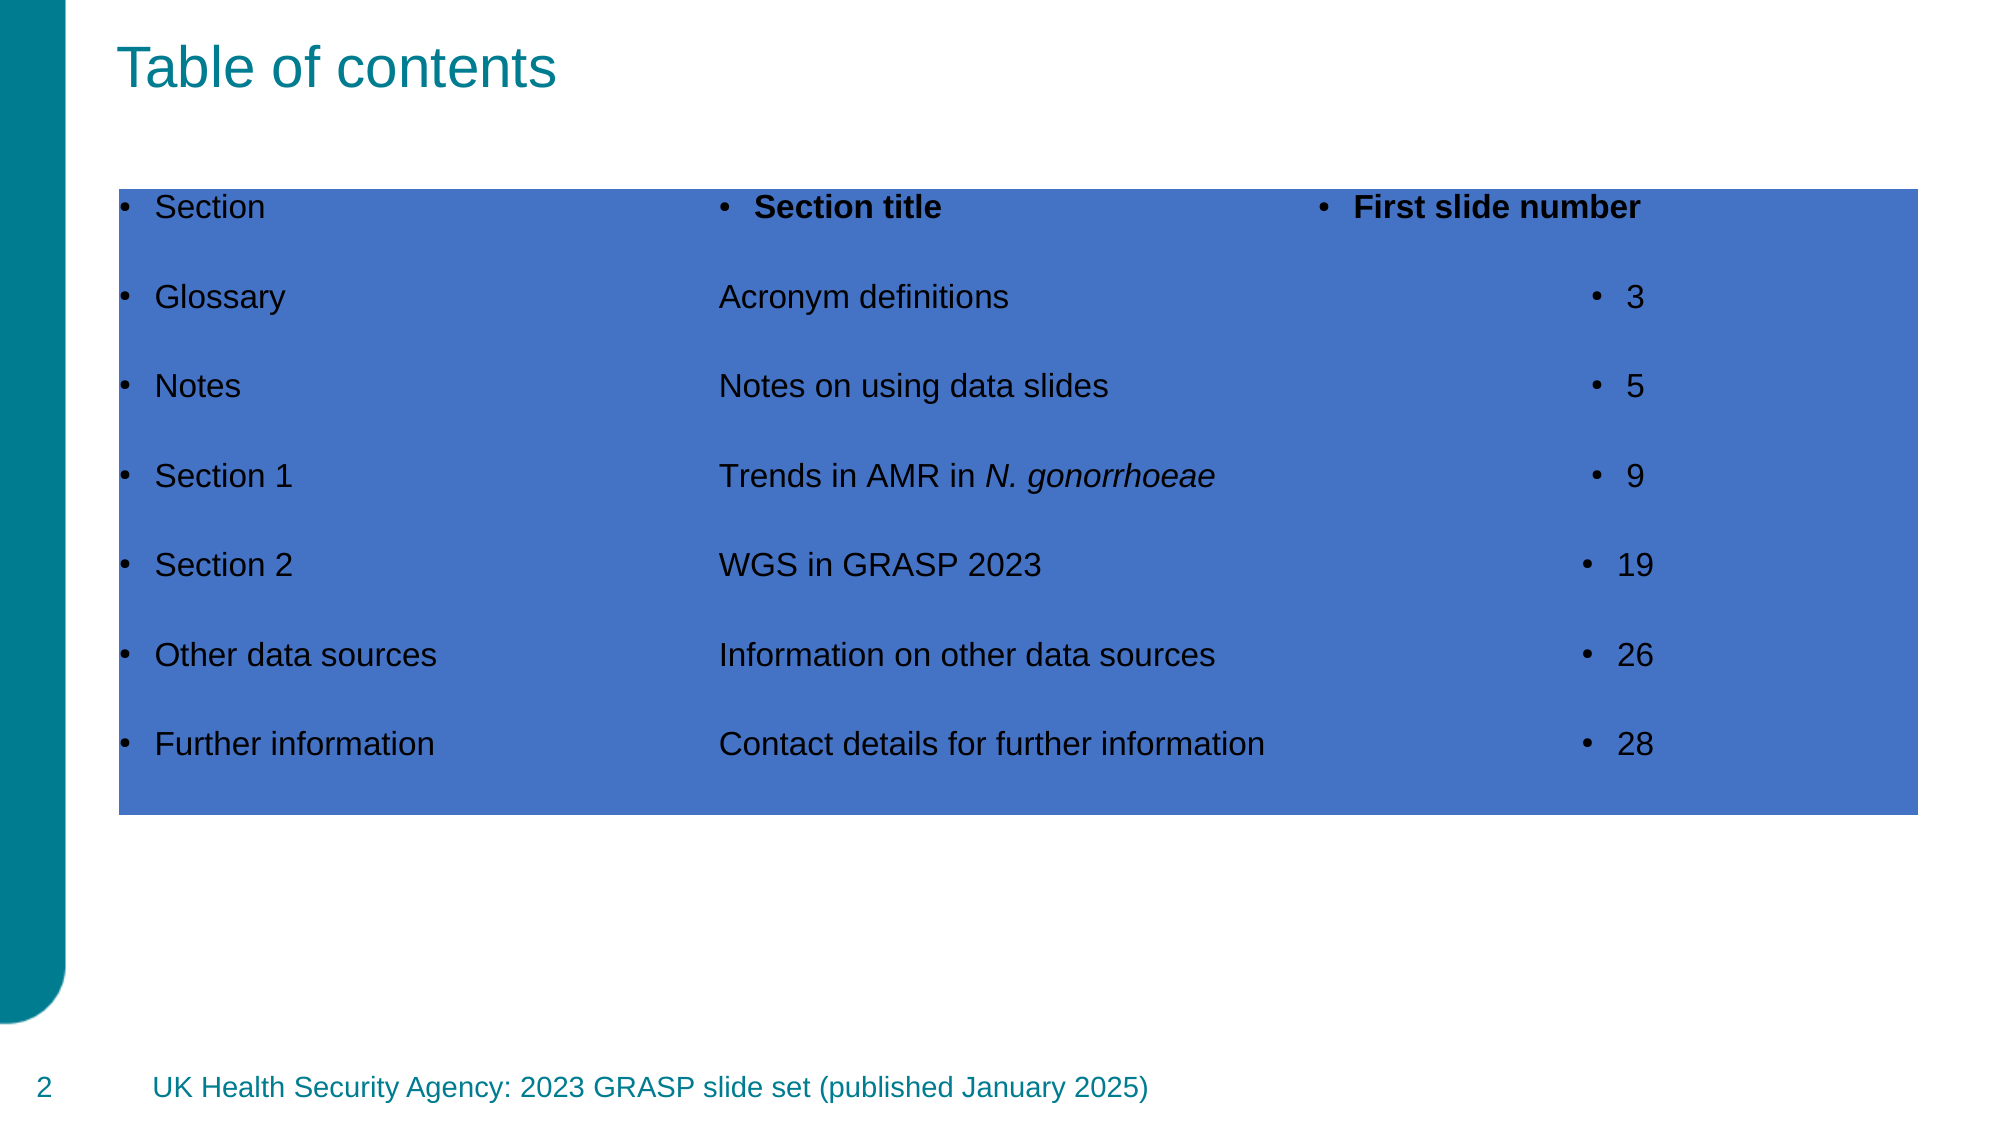

# Table of contents
| Section | Section title | First slide number |
| --- | --- | --- |
| Glossary | Acronym definitions | 3 |
| Notes | Notes on using data slides | 5 |
| Section 1 | Trends in AMR in N. gonorrhoeae | 9 |
| Section 2 | WGS in GRASP 2023 | 19 |
| Other data sources | Information on other data sources | 26 |
| Further information | Contact details for further information | 28 |
2
UK Health Security Agency: 2023 GRASP slide set (published January 2025)